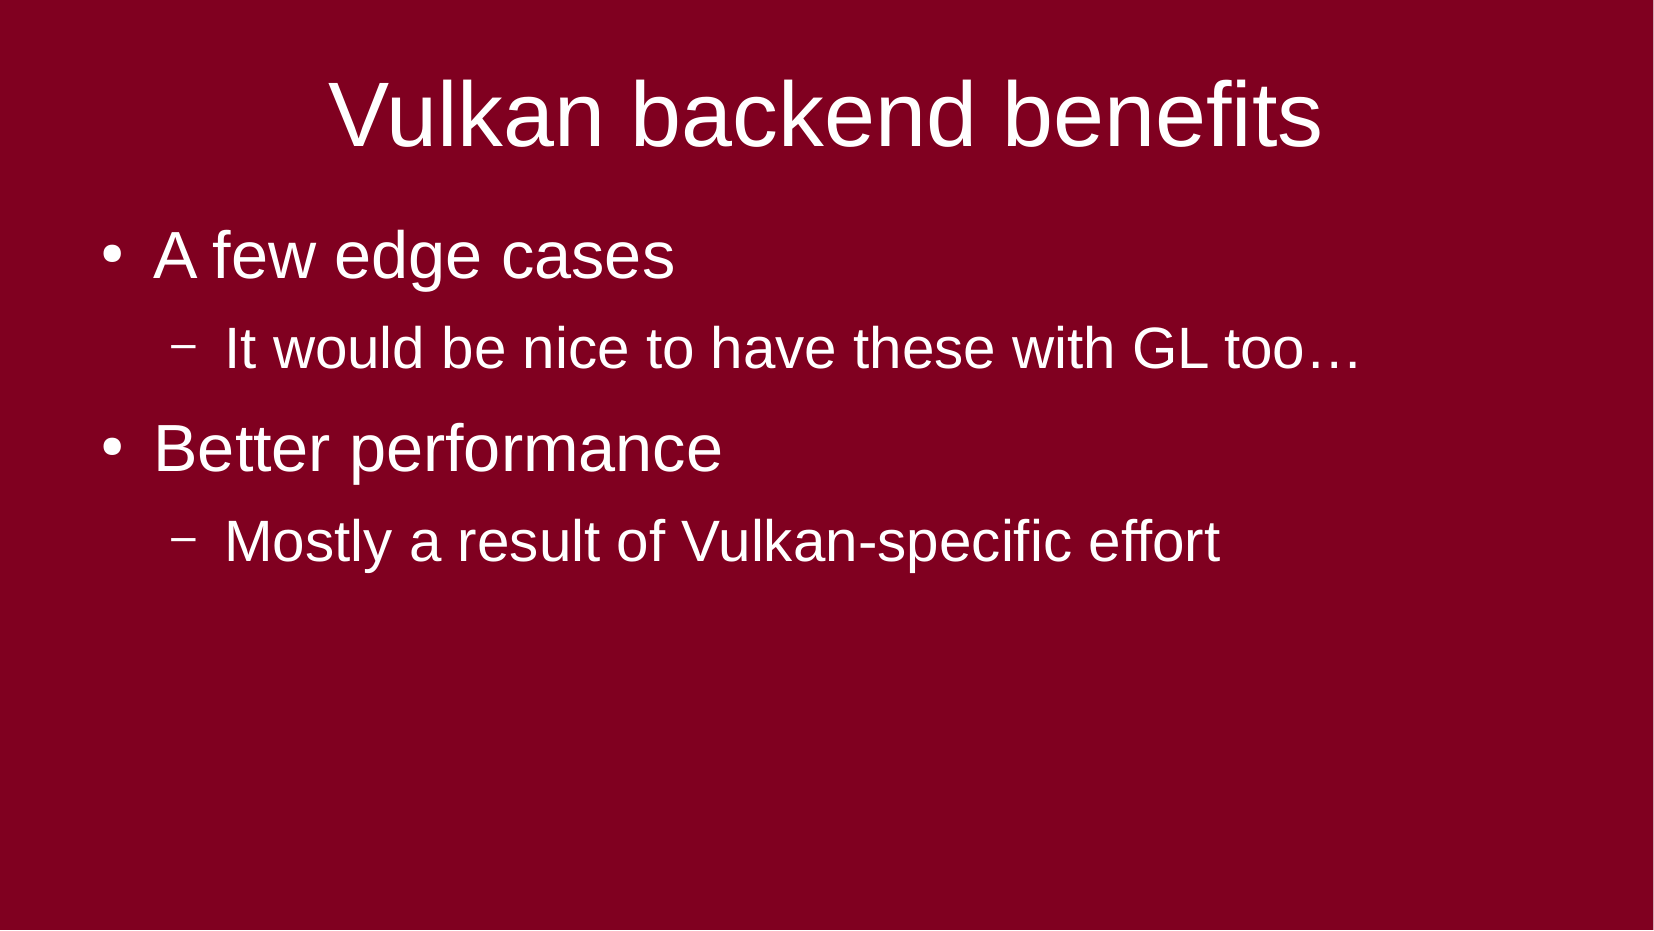

# Vulkan backend benefits
A few edge cases
It would be nice to have these with GL too…
Better performance
Mostly a result of Vulkan-specific effort